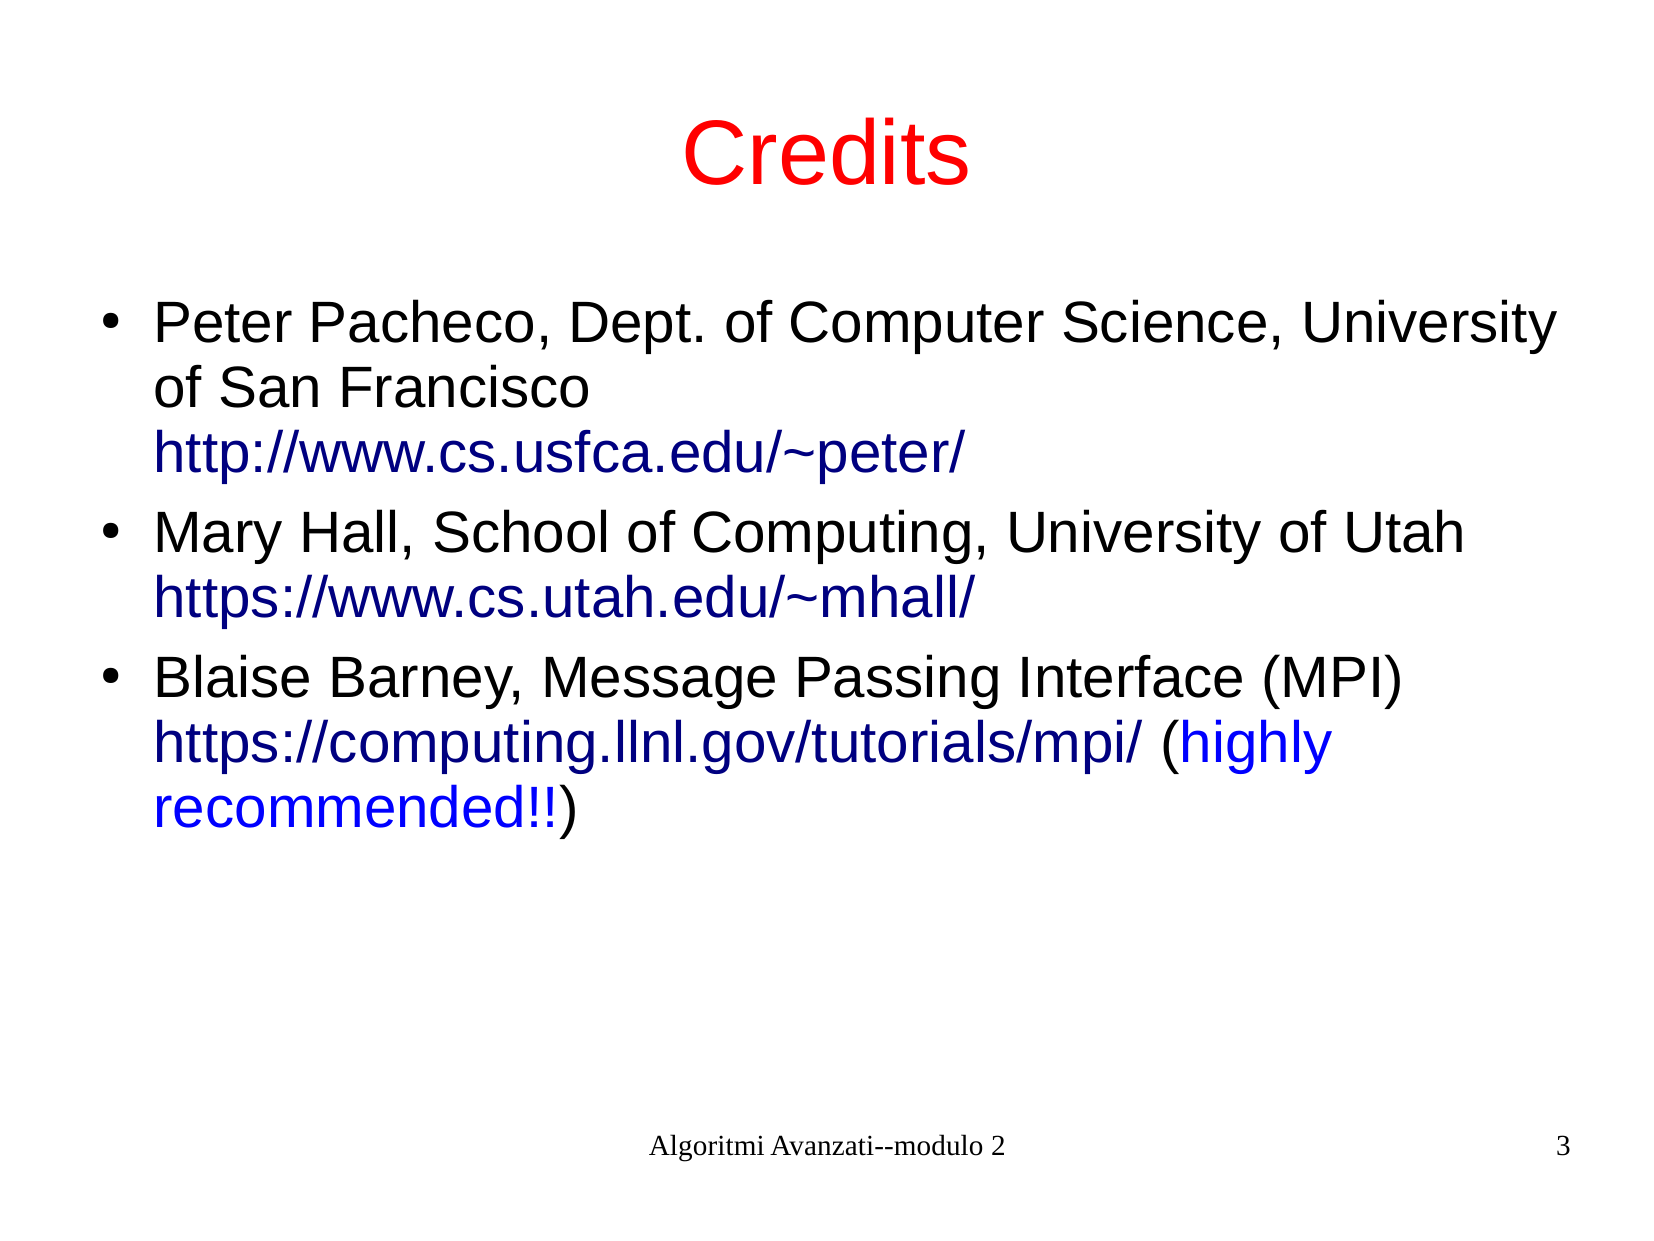

# Credits
Peter Pacheco, Dept. of Computer Science, University of San Francisco
http://www.cs.usfca.edu/~peter/
Mary Hall, School of Computing, University of Utah
https://www.cs.utah.edu/~mhall/
Blaise Barney, Message Passing Interface (MPI) https://computing.llnl.gov/tutorials/mpi/ (highly recommended!!)
Algoritmi Avanzati--modulo 2
3